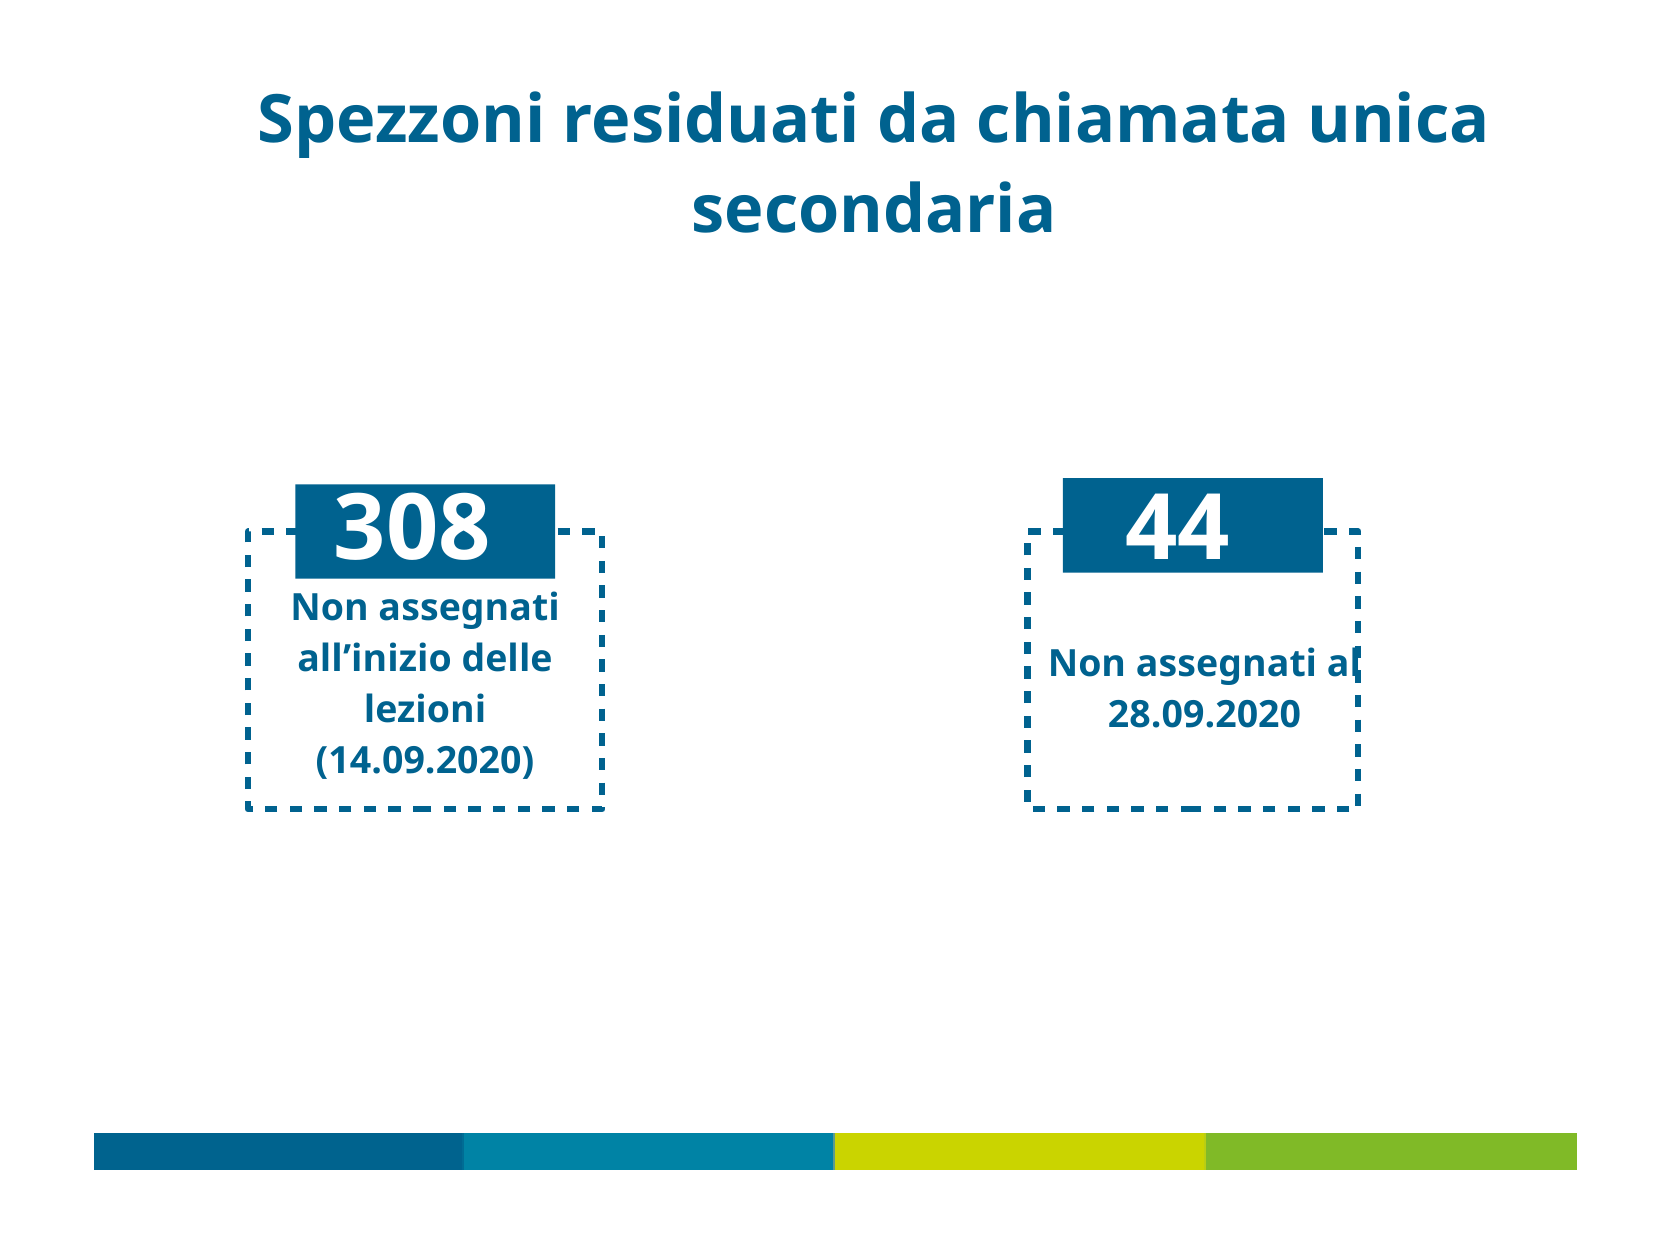

Spezzoni residuati da chiamata unica secondaria
308
 44
Non assegnati all’inizio delle lezioni (14.09.2020)
Non assegnati al 28.09.2020